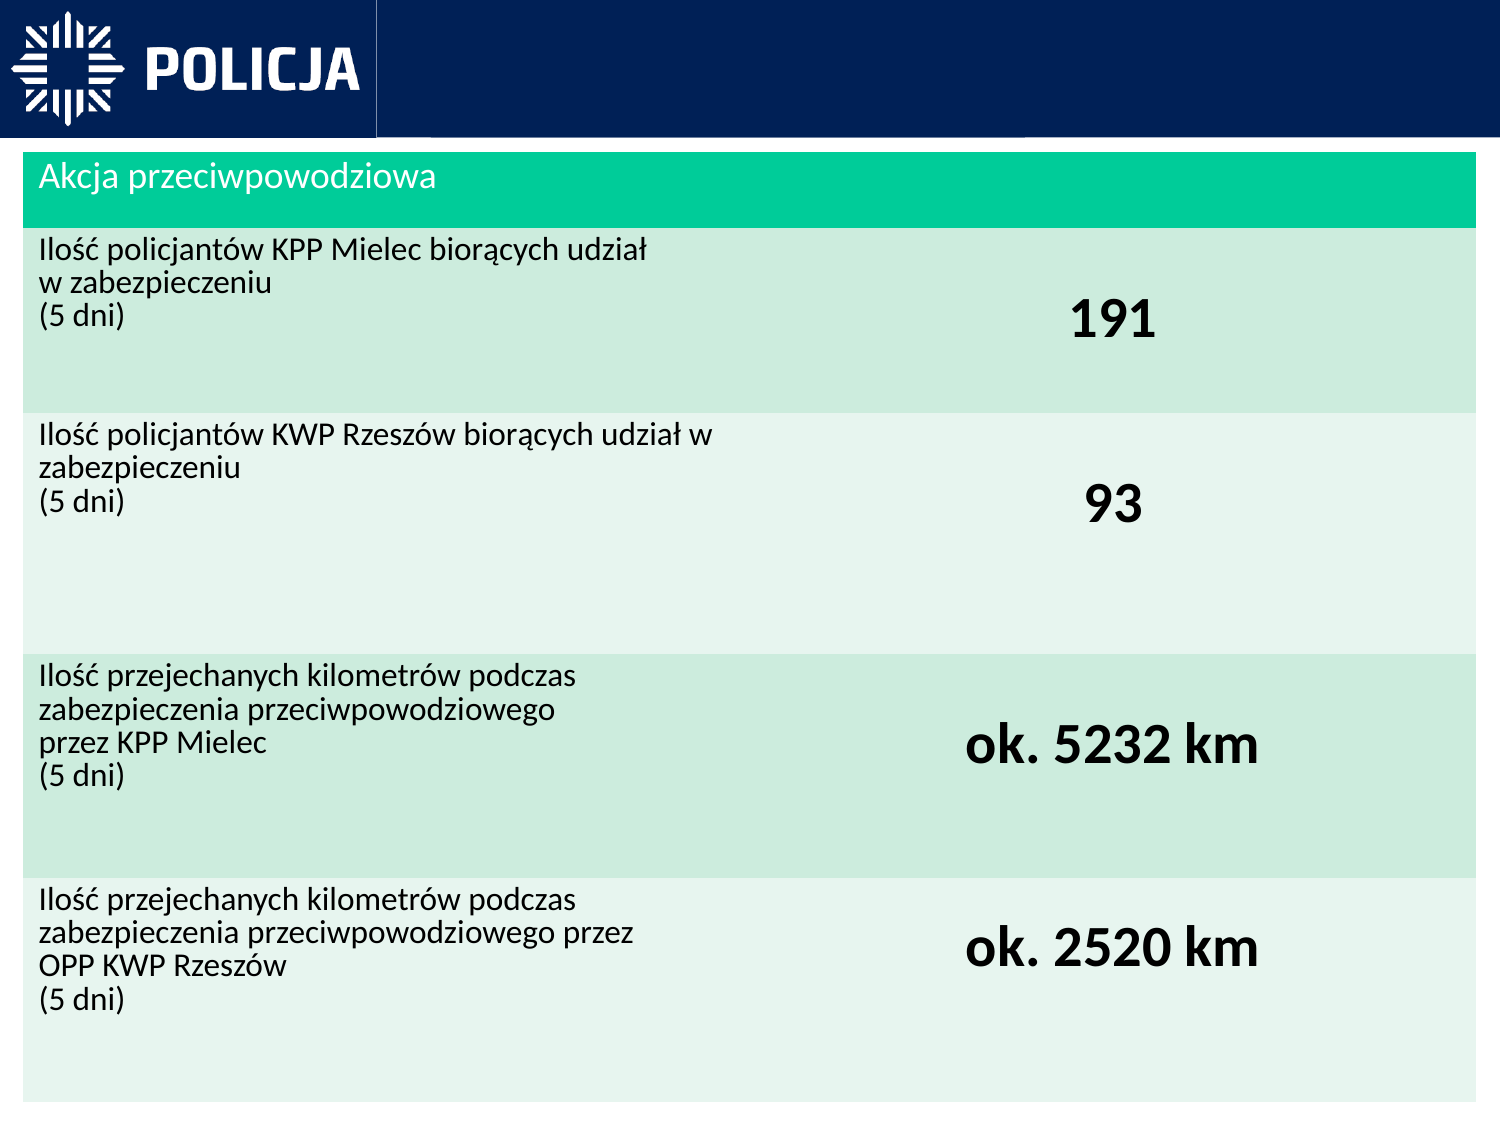

| Akcja przeciwpowodziowa | |
| --- | --- |
| Ilość policjantów KPP Mielec biorących udział w zabezpieczeniu (5 dni) | 191 |
| Ilość policjantów KWP Rzeszów biorących udział w zabezpieczeniu (5 dni) | 93 |
| Ilość przejechanych kilometrów podczas zabezpieczenia przeciwpowodziowego przez KPP Mielec (5 dni) | ok. 5232 km |
| Ilość przejechanych kilometrów podczas zabezpieczenia przeciwpowodziowego przez OPP KWP Rzeszów (5 dni) | ok. 2520 km |